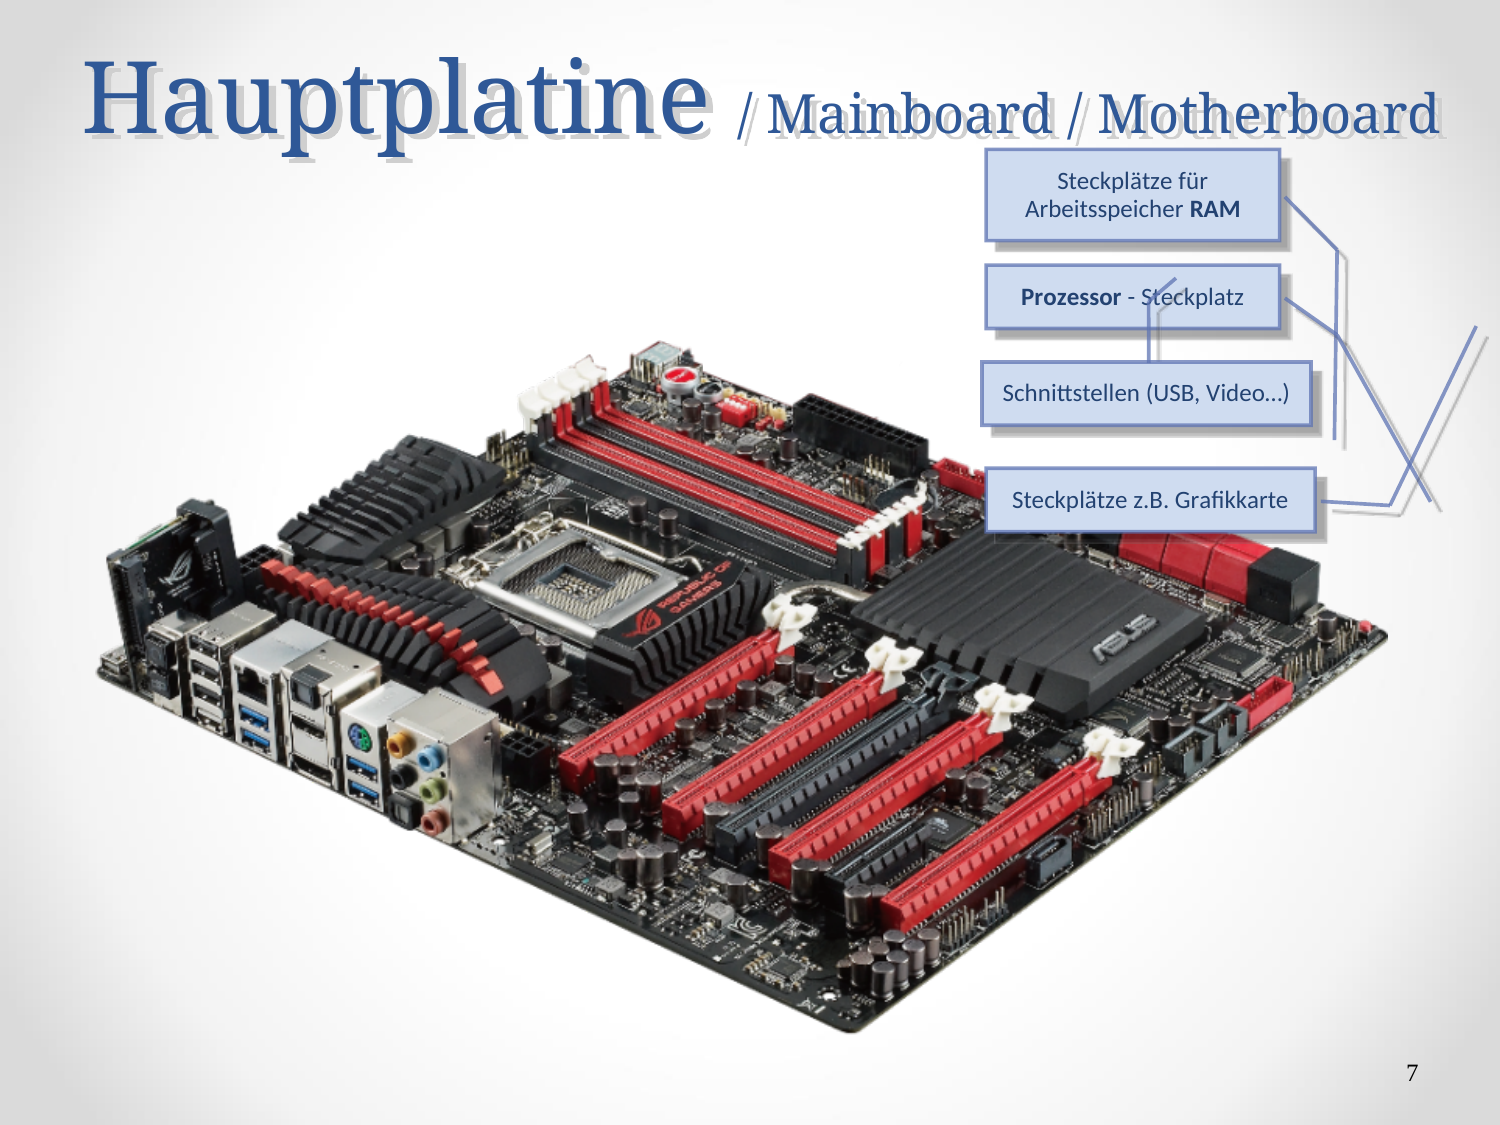

# Hauptplatine / Mainboard / Motherboard
Steckplätze für Arbeitsspeicher RAM
Prozessor - Steckplatz
Schnittstellen (USB, Video…)
Steckplätze z.B. Grafikkarte